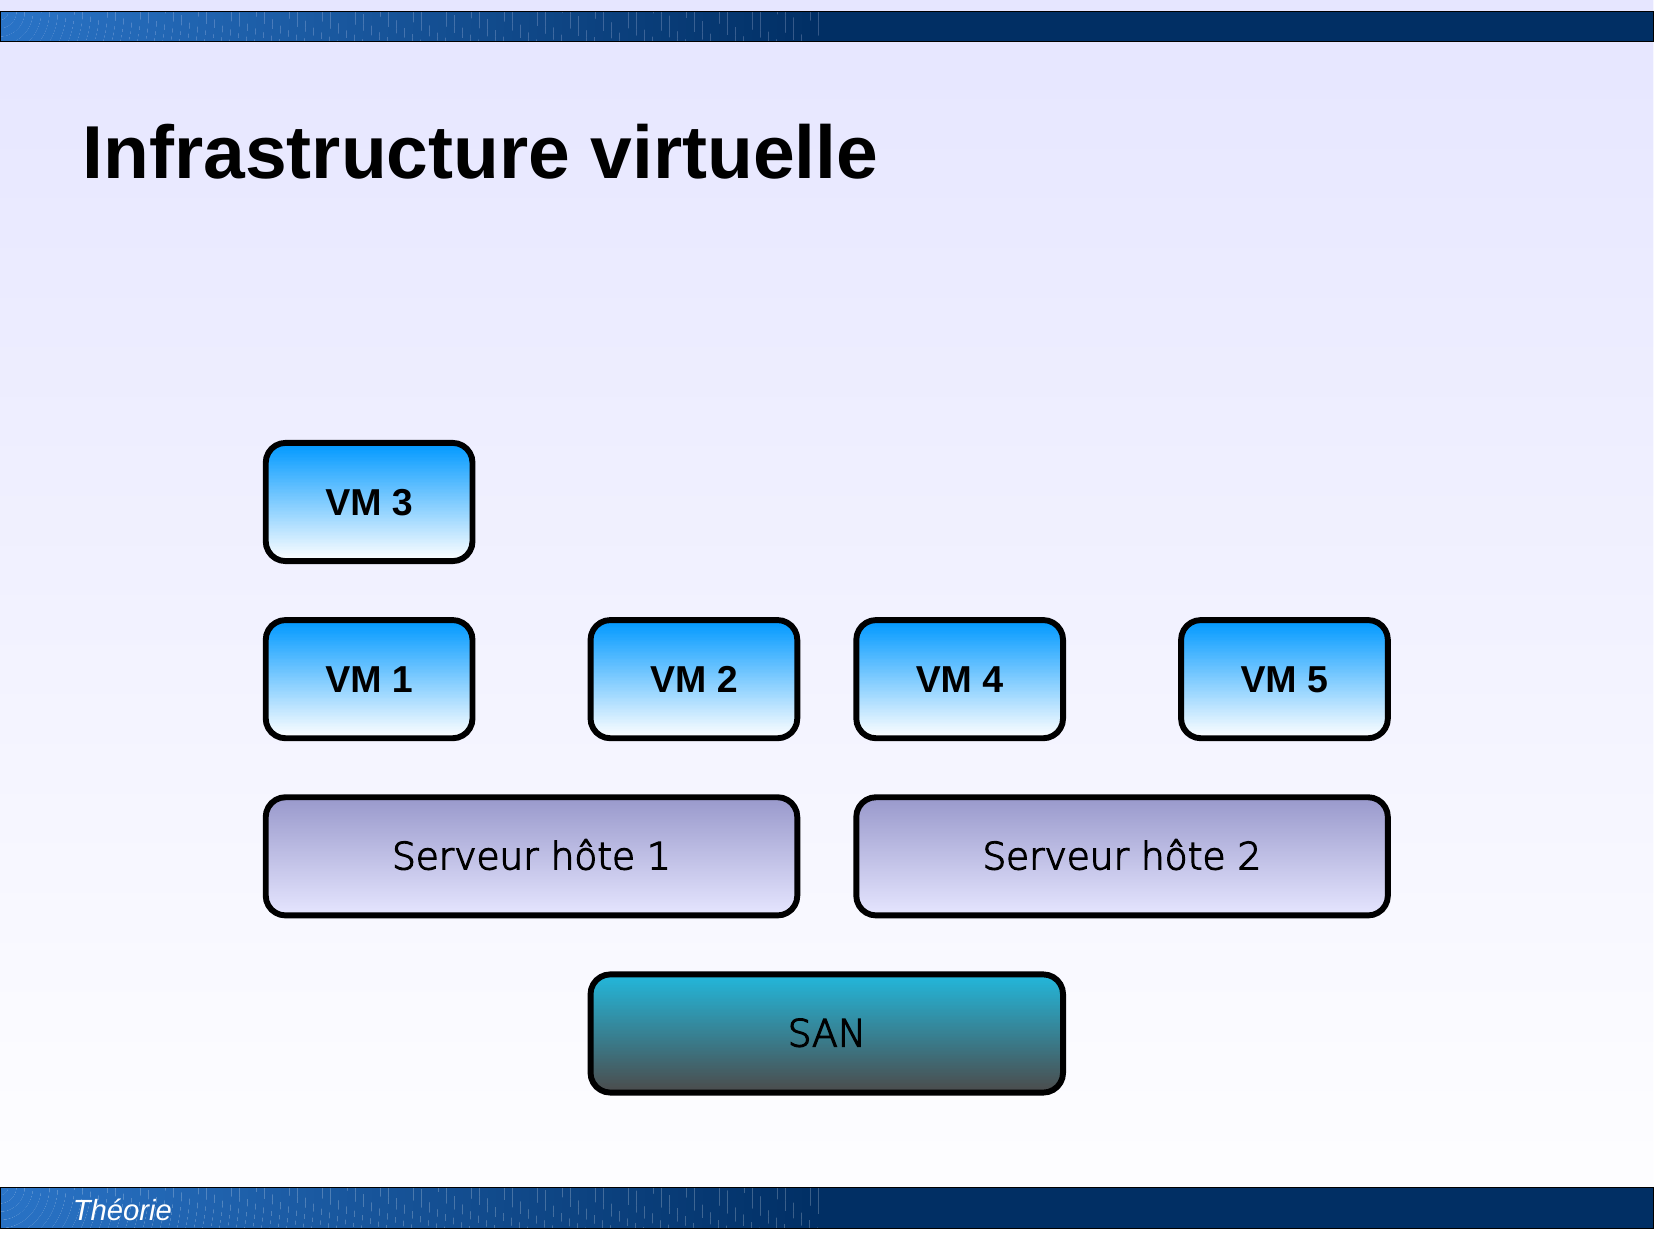

# Infrastructure virtuelle
VM 3
VM 1
VM 2
VM 4
VM 5
Serveur hôte 1
Serveur hôte 2
SAN
Théorie